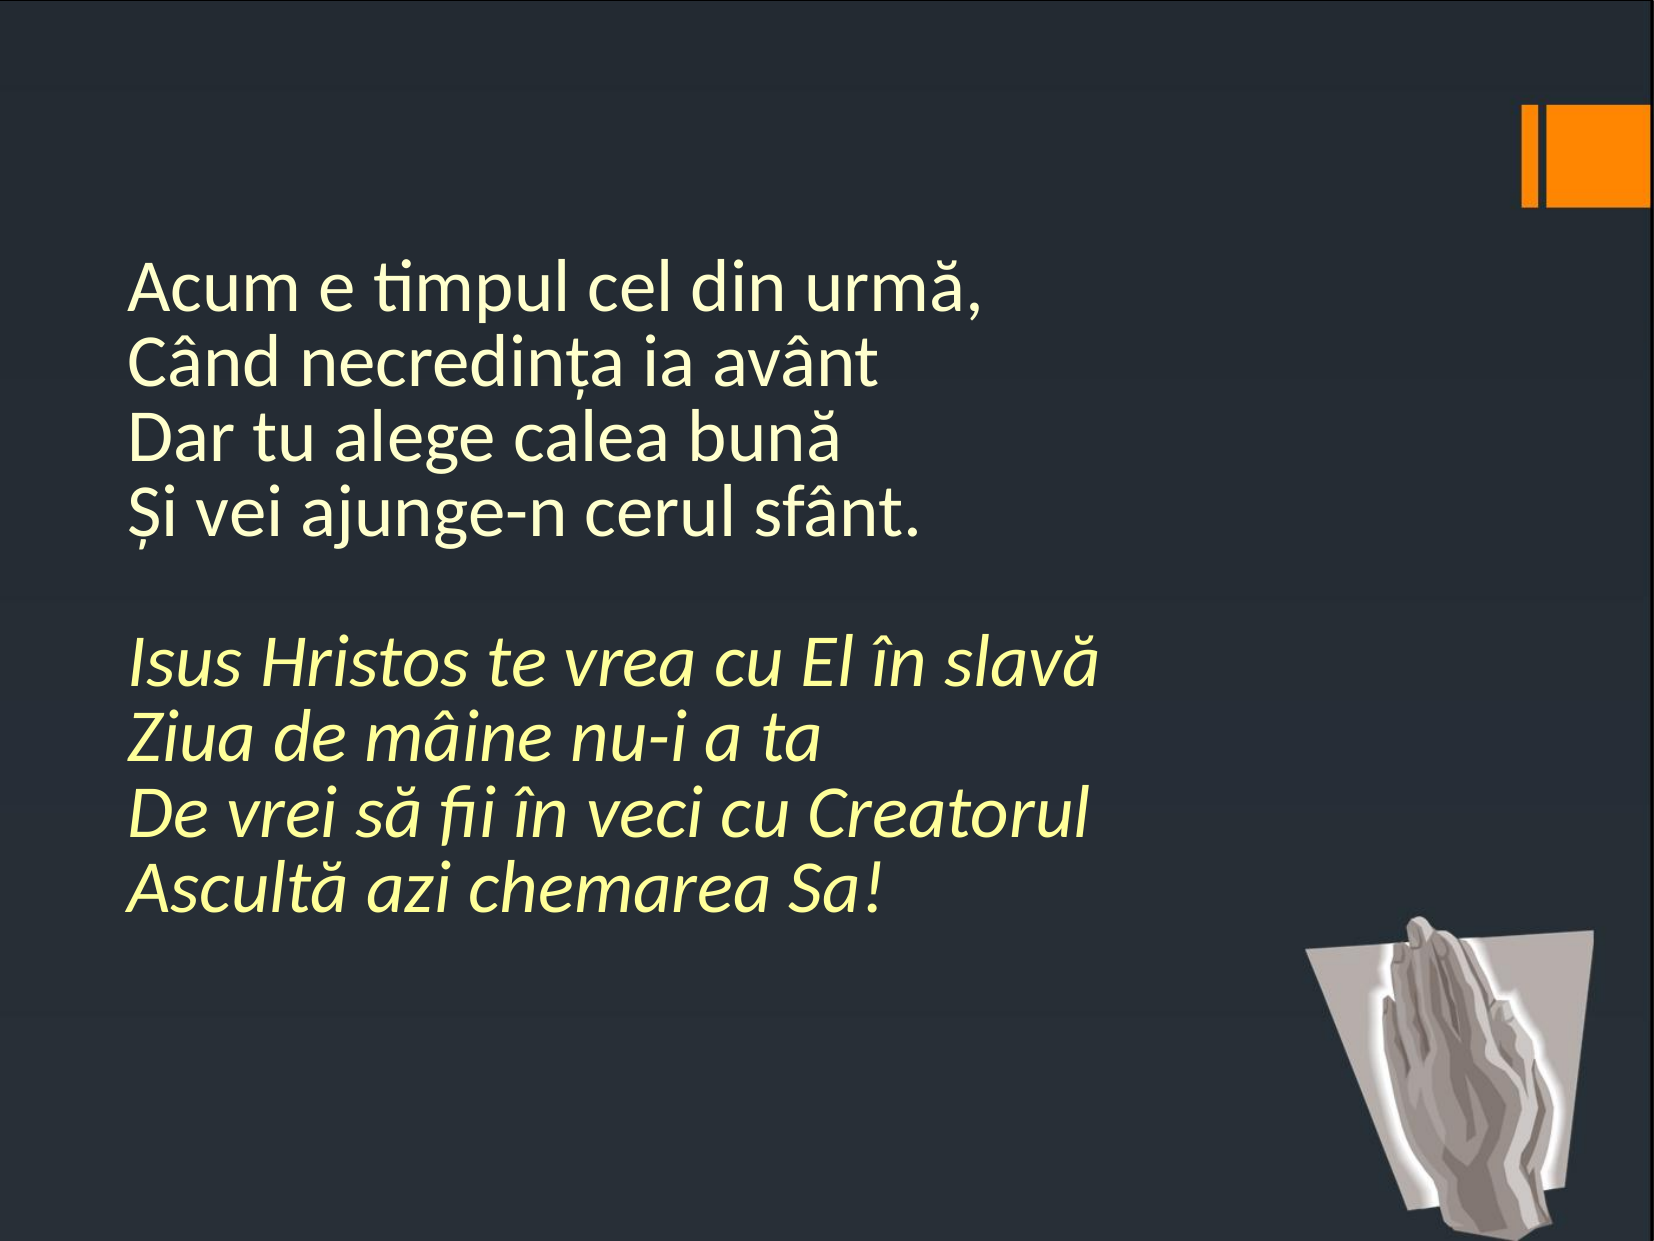

Acum e timpul cel din urmă,
Când necredința ia avânt
Dar tu alege calea bună
Și vei ajunge-n cerul sfânt.
Isus Hristos te vrea cu El în slavă
Ziua de mâine nu-i a ta
De vrei să fii în veci cu Creatorul
Ascultă azi chemarea Sa!